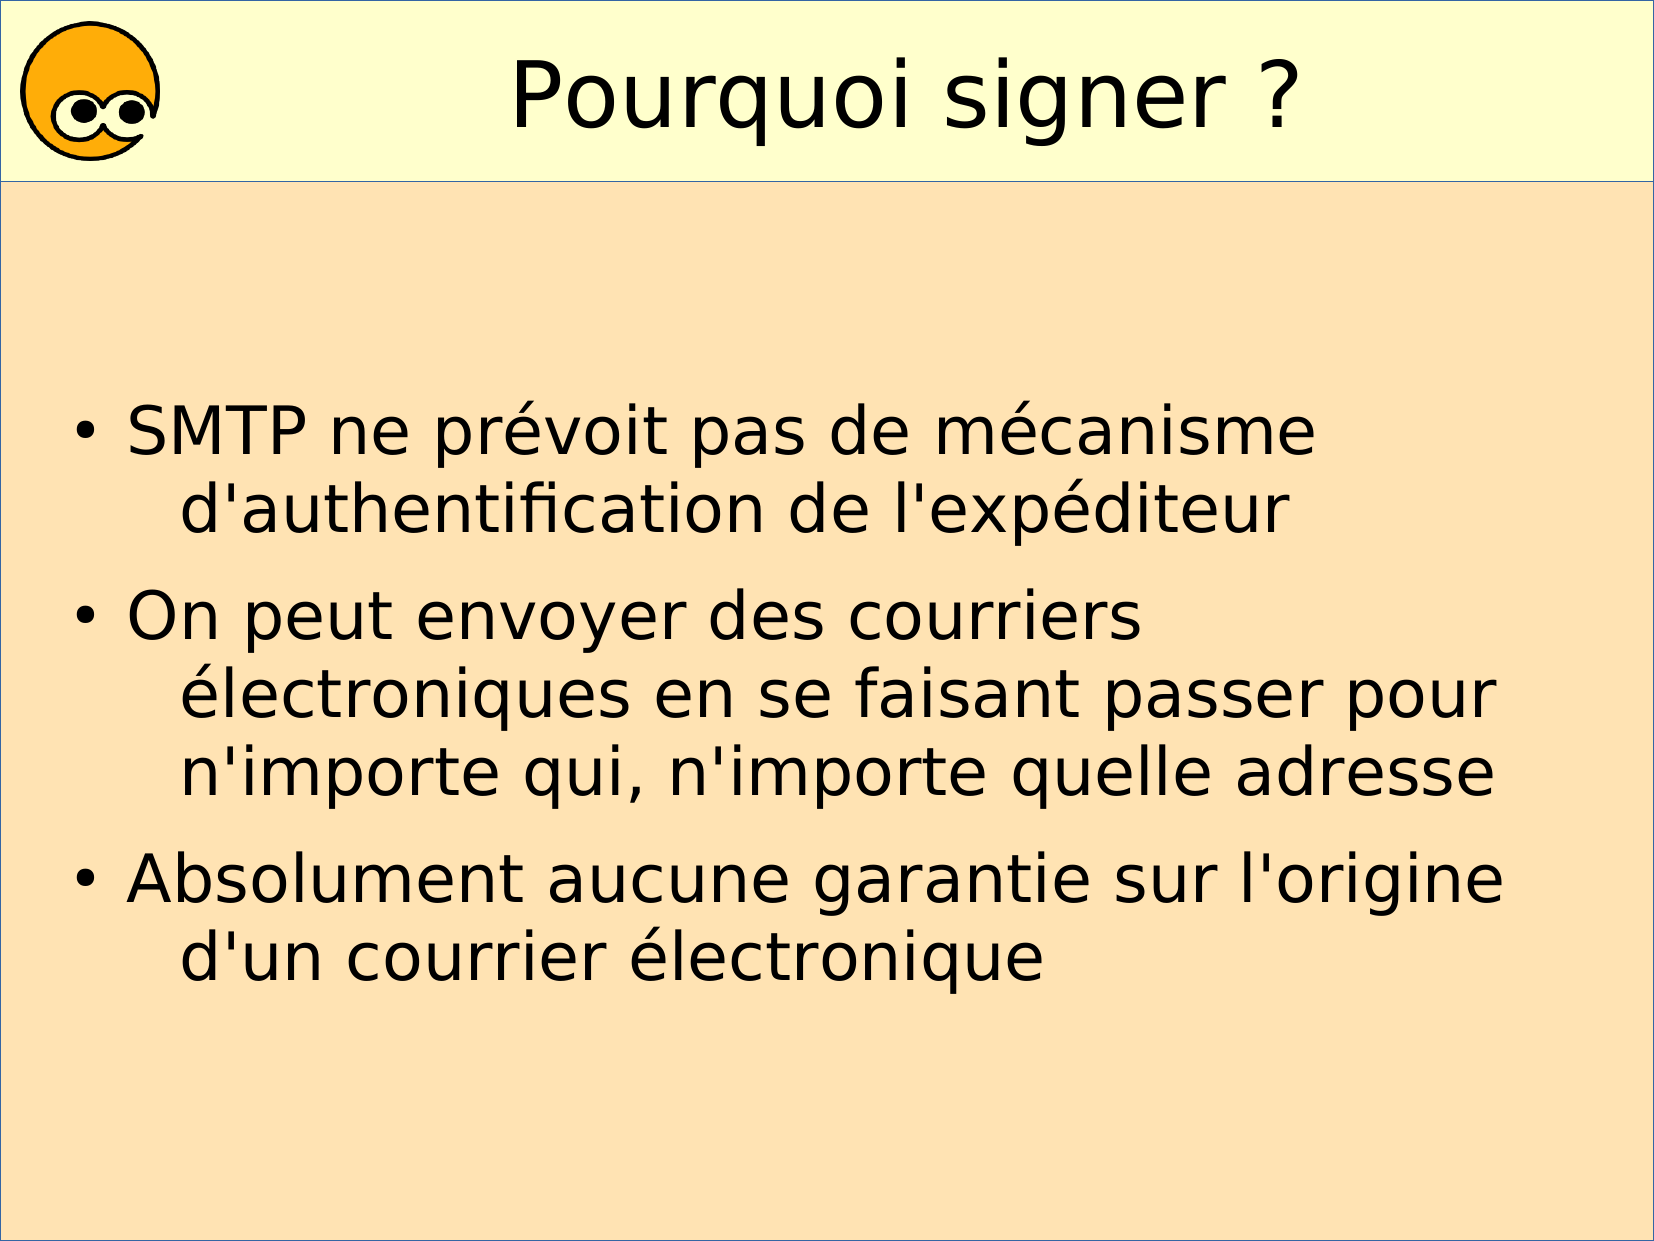

# Pourquoi signer ?
SMTP ne prévoit pas de mécanisme d'authentification de l'expéditeur
On peut envoyer des courriers électroniques en se faisant passer pour n'importe qui, n'importe quelle adresse
Absolument aucune garantie sur l'origine d'un courrier électronique